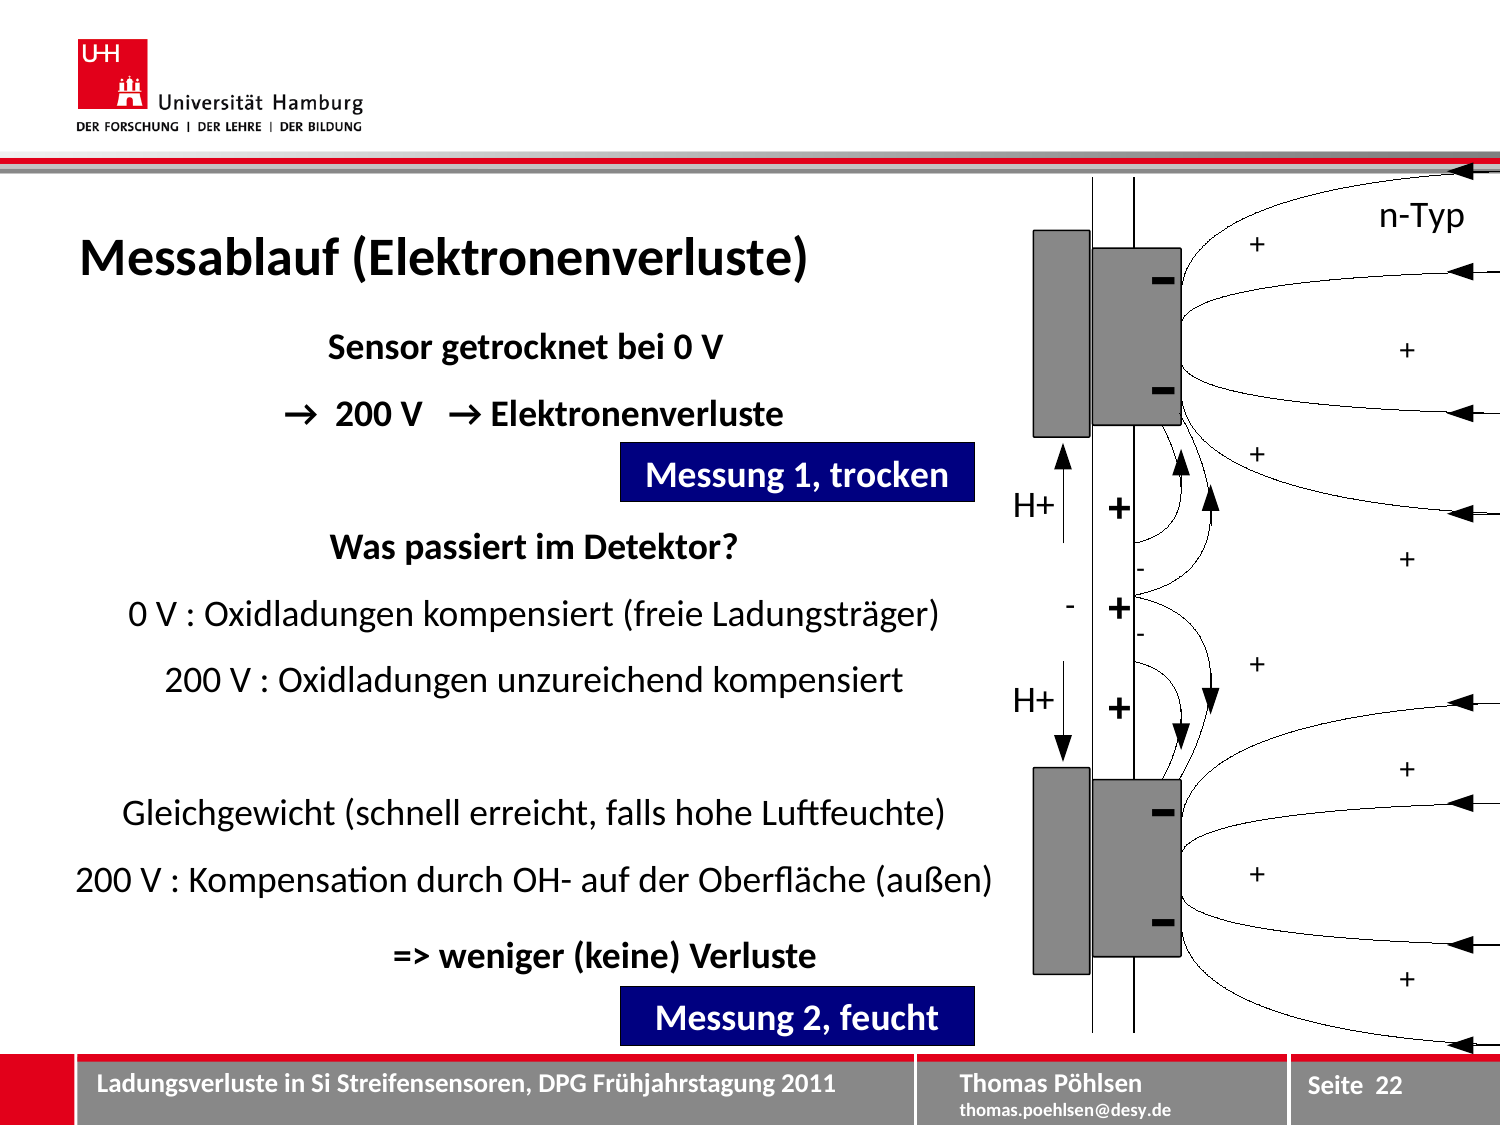

n-Typ
# Messablauf (Elektronenverluste)
-
-
+
	+
+
	+
+
	+
+
	+
Sensor getrocknet bei 0 V
→ 200 V → Elektronenverluste
Was passiert im Detektor?
0 V : Oxidladungen kompensiert (freie Ladungsträger)
200 V : Oxidladungen unzureichend kompensiert
Gleichgewicht (schnell erreicht, falls hohe Luftfeuchte)
200 V : Kompensation durch OH- auf der Oberfläche (außen)
Messung 1, trocken
+
+
+
H+
H+
-
-
-
-
-
-
-
=> weniger (keine) Verluste
Messung 2, feucht